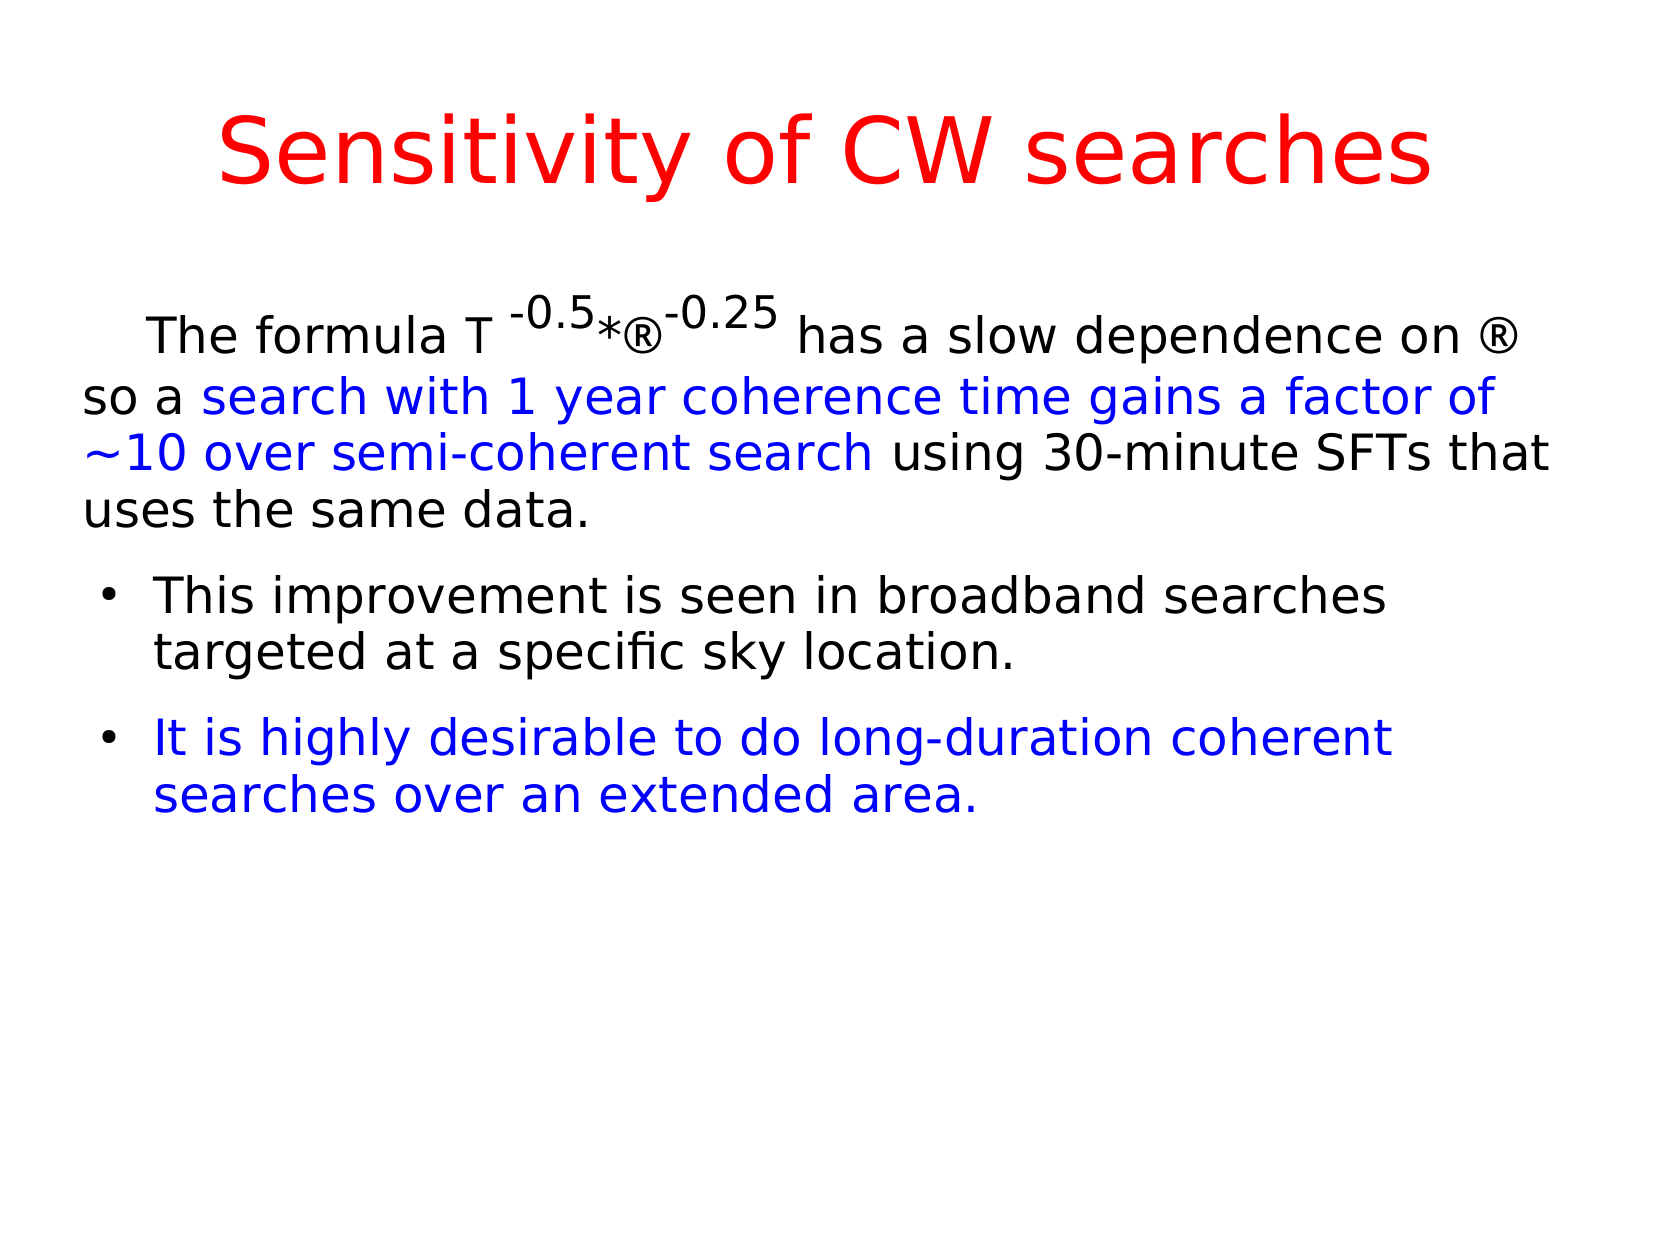

# Sensitivity of CW searches
 The formula T -0.5*®-0.25 has a slow dependence on ® so a search with 1 year coherence time gains a factor of ~10 over semi-coherent search using 30-minute SFTs that uses the same data.
This improvement is seen in broadband searches targeted at a specific sky location.
It is highly desirable to do long-duration coherent searches over an extended area.